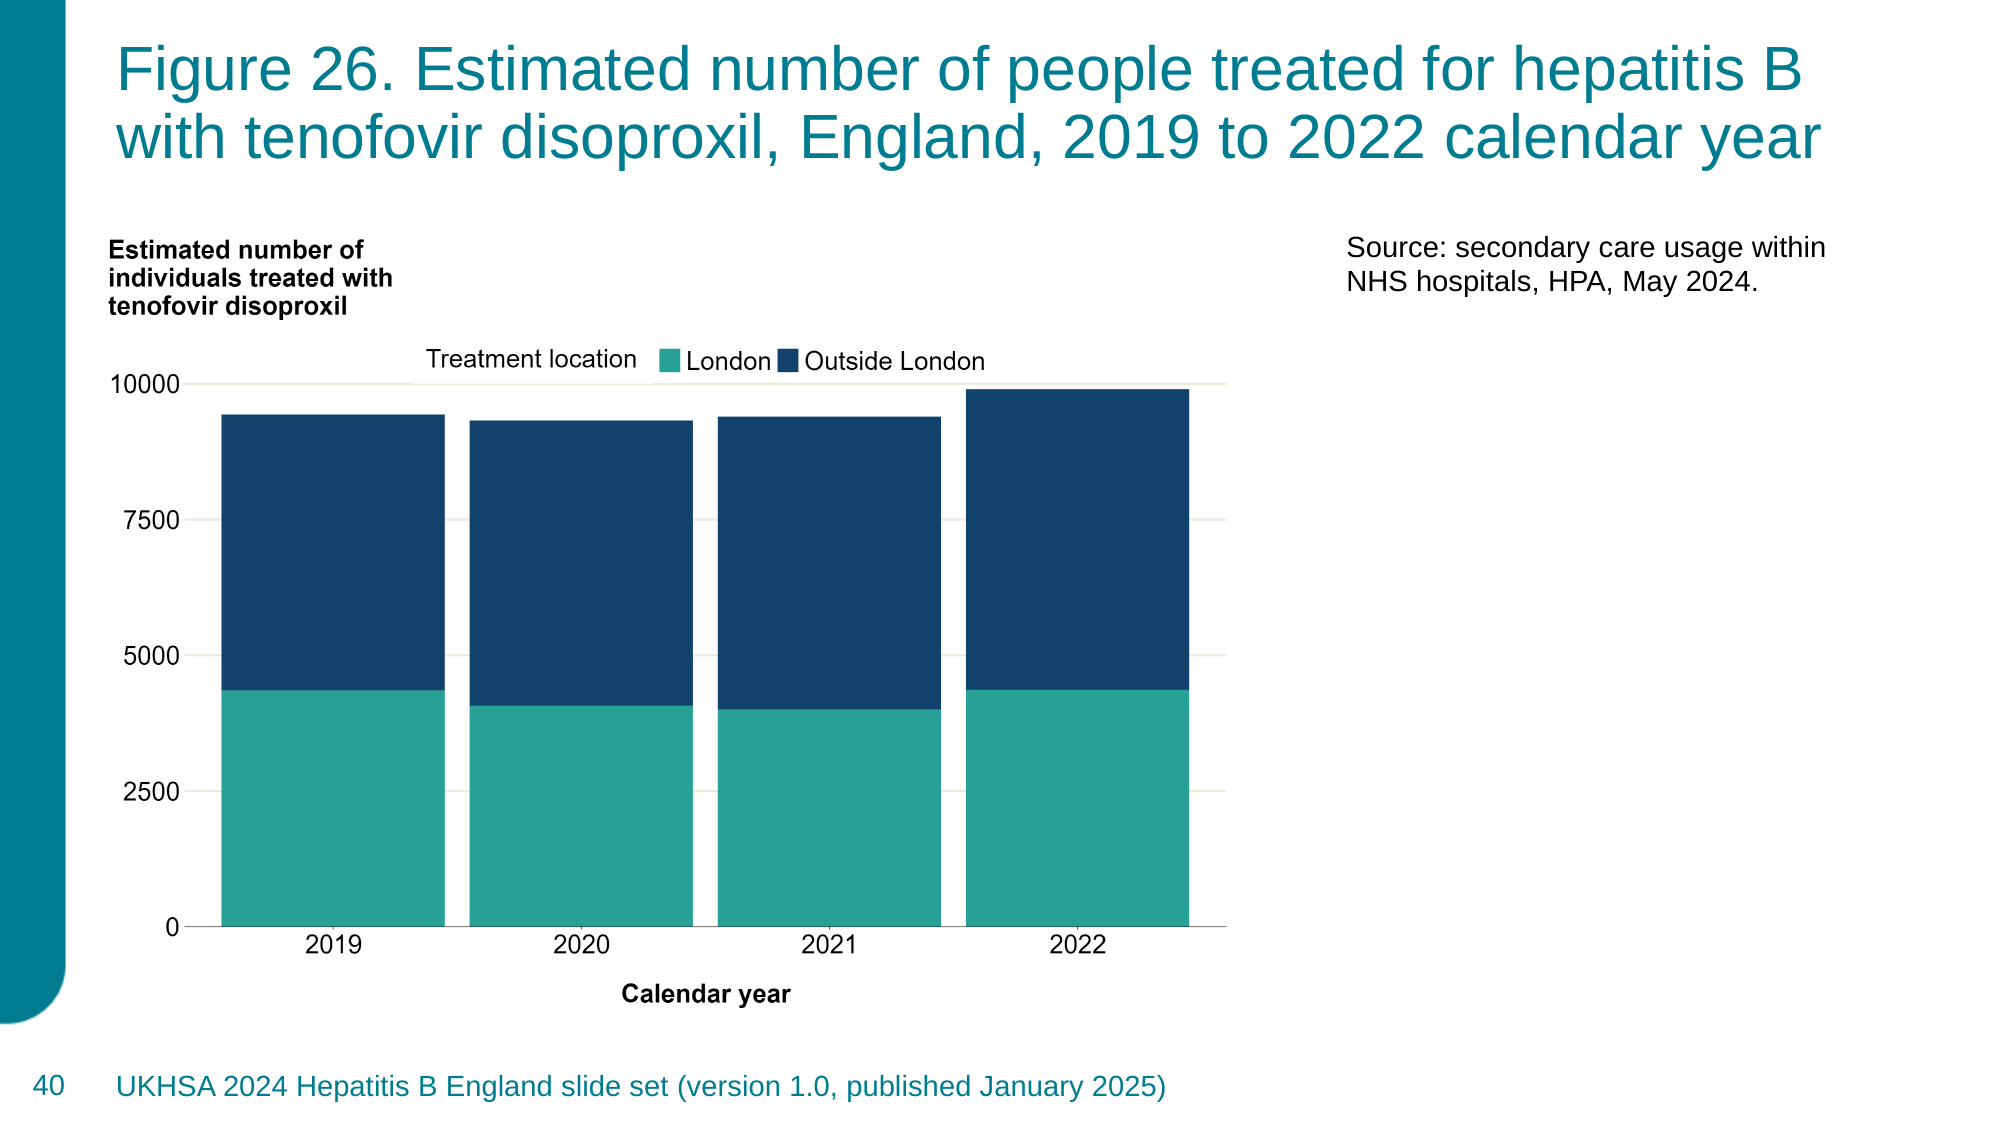

# Figure 26. Estimated number of people treated for hepatitis B with tenofovir disoproxil, England, 2019 to 2022 calendar year
Source: secondary care usage within NHS hospitals, HPA, May 2024.
UKHSA 2024 Hepatitis B England slide set (version 1.0, published January 2025)